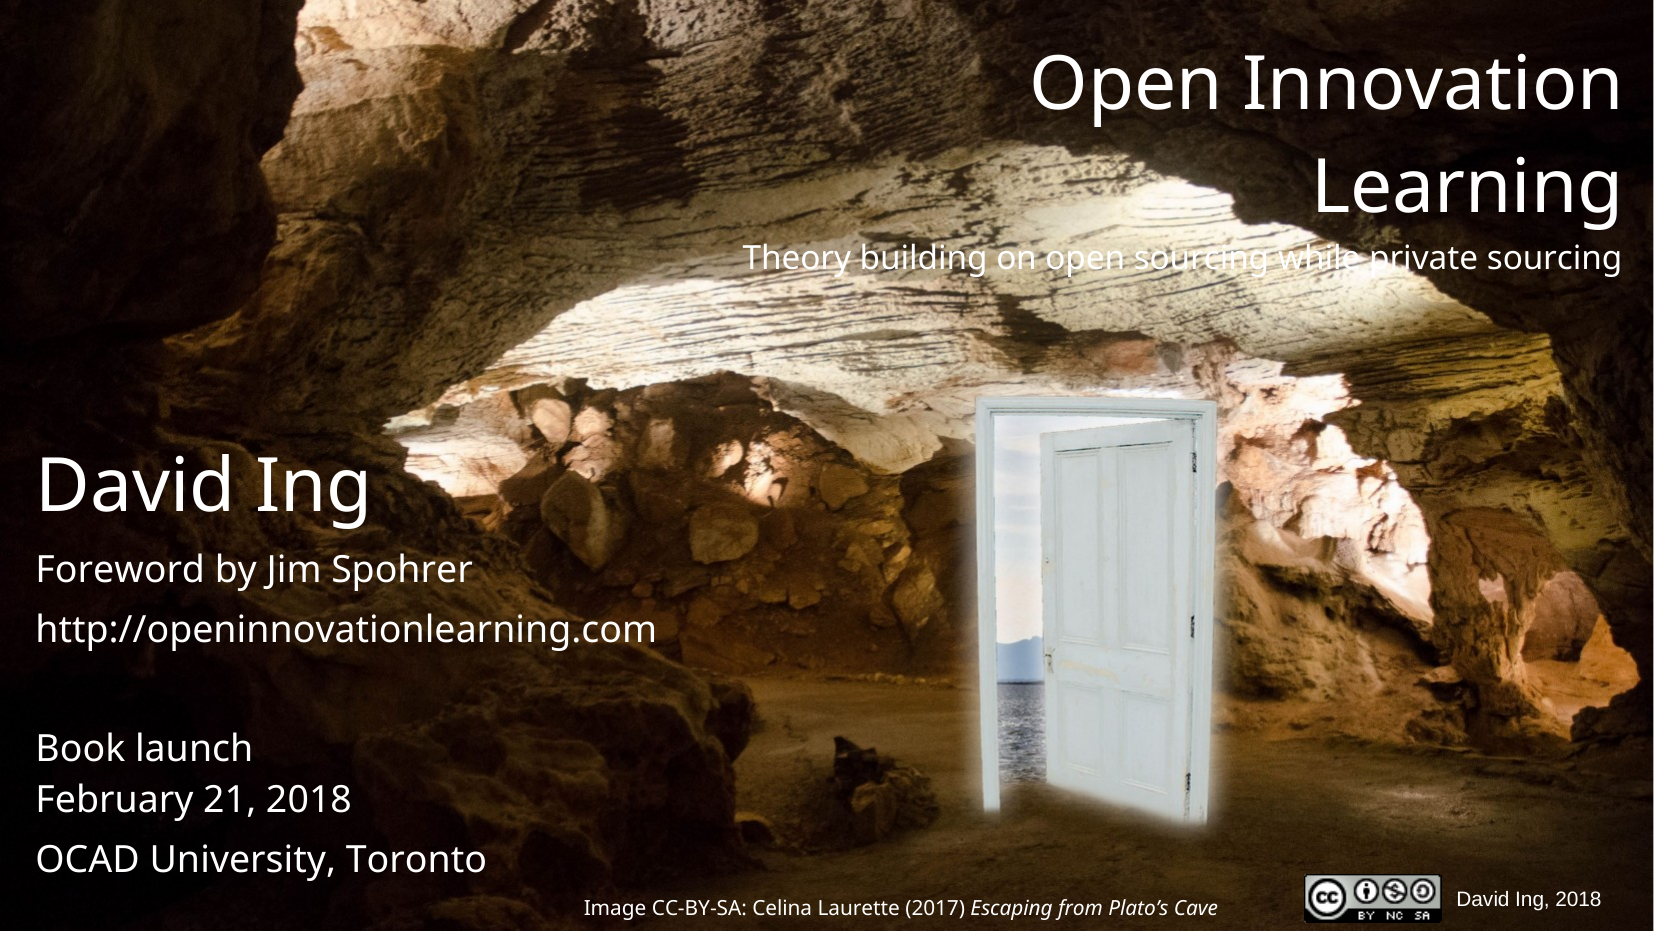

# Open Innovation Learning Theory building on open sourcing while private sourcing
David Ing
Foreword by Jim Spohrer
http://openinnovationlearning.com
Book launch
February 21, 2018
OCAD University, Toronto
David Ing, 2018
Image CC-BY-SA: Celina Laurette (2017) Escaping from Plato’s Cave
1
Systems Thinking, Service Systems, Affordance Language
December 2017